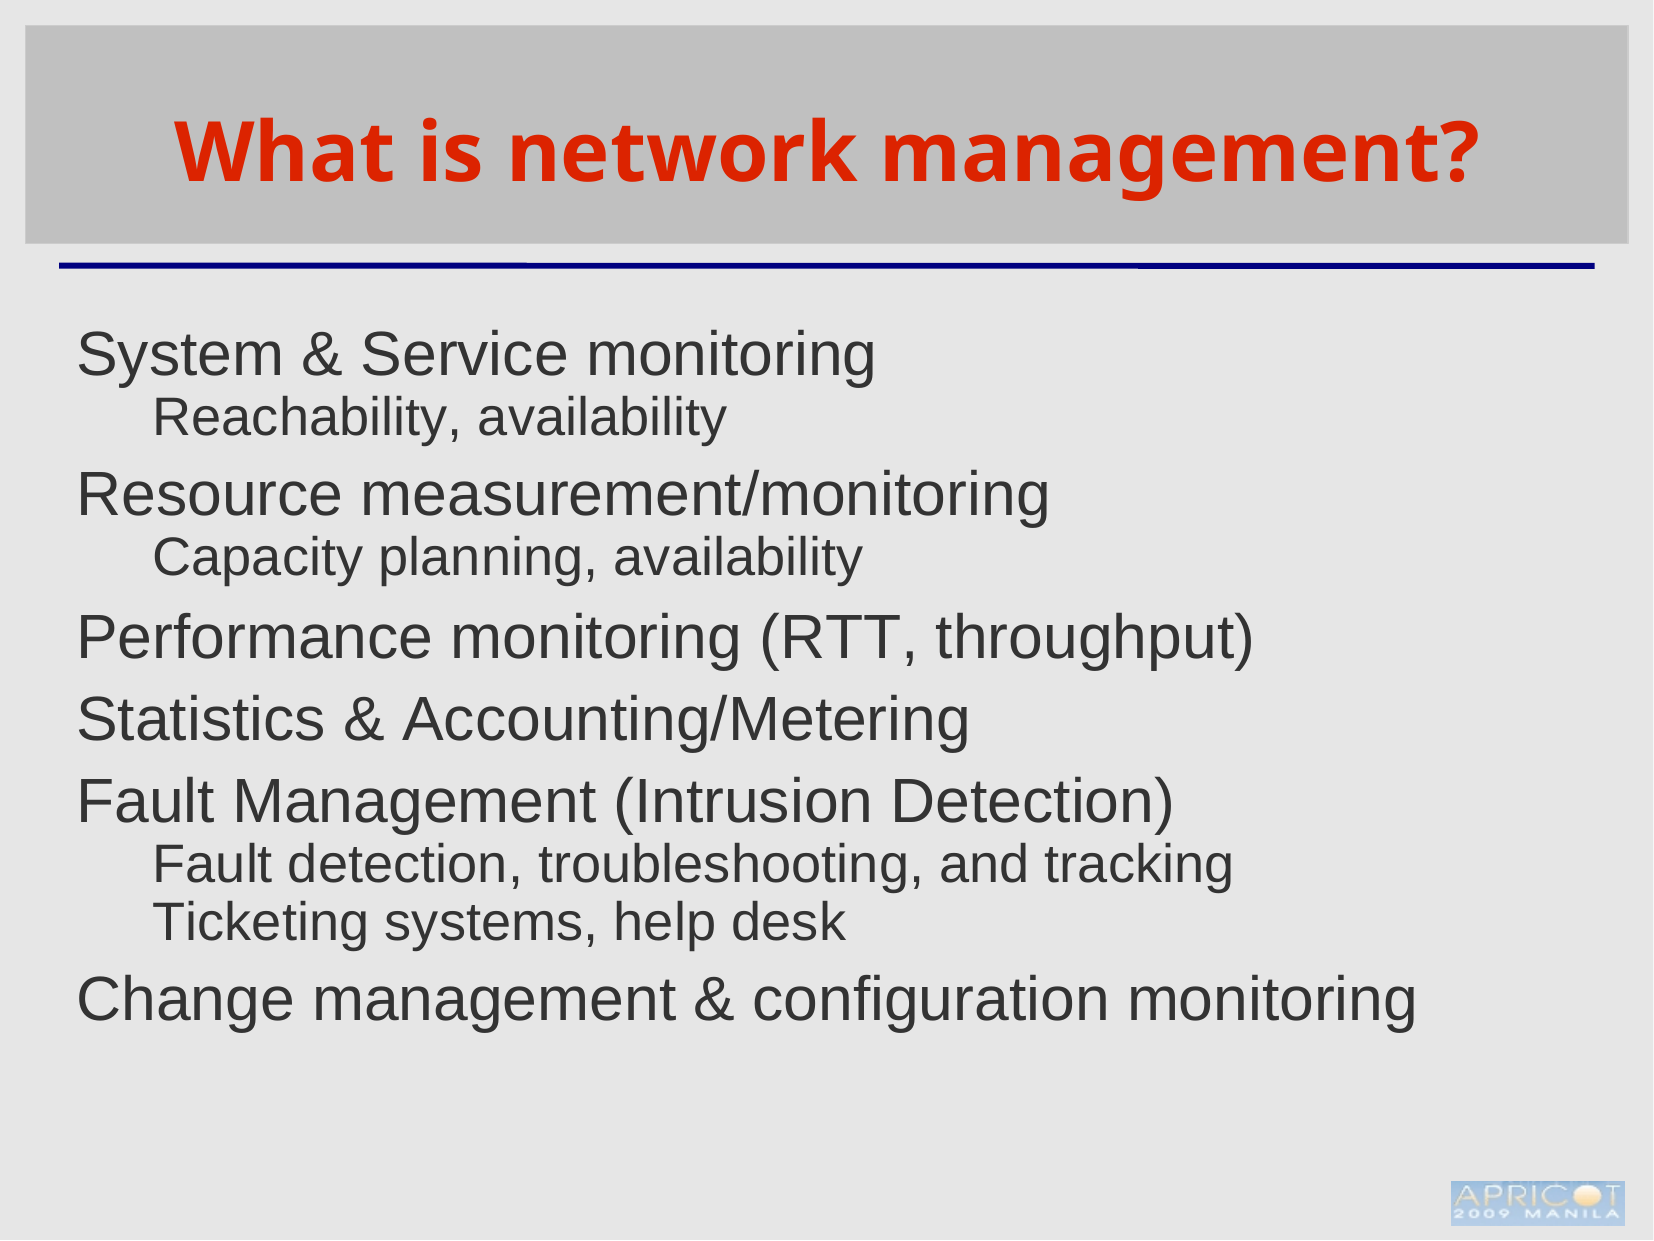

# What is network management?
System & Service monitoring
Reachability, availability
Resource measurement/monitoring
Capacity planning, availability
Performance monitoring (RTT, throughput)‏
Statistics & Accounting/Metering
Fault Management (Intrusion Detection)
Fault detection, troubleshooting, and tracking
Ticketing systems, help desk
Change management & configuration monitoring